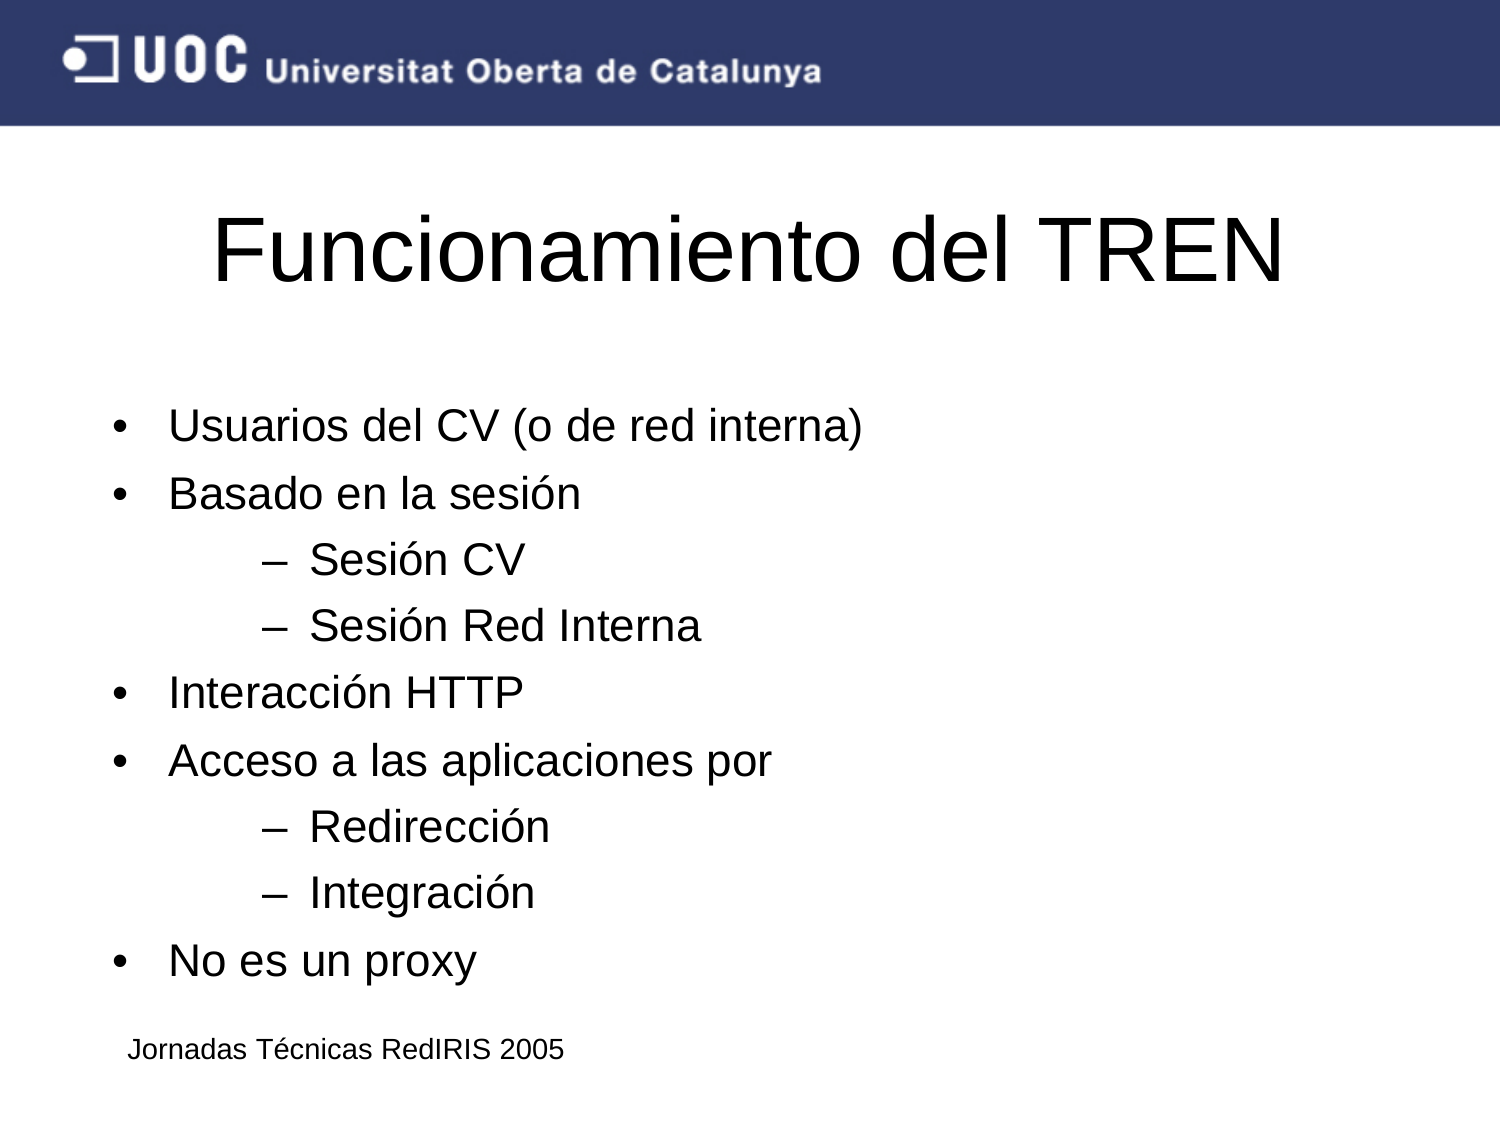

# Funcionamiento del TREN
Usuarios del CV (o de red interna)
Basado en la sesión
Sesión CV
Sesión Red Interna
Interacción HTTP
Acceso a las aplicaciones por
Redirección
Integración
No es un proxy